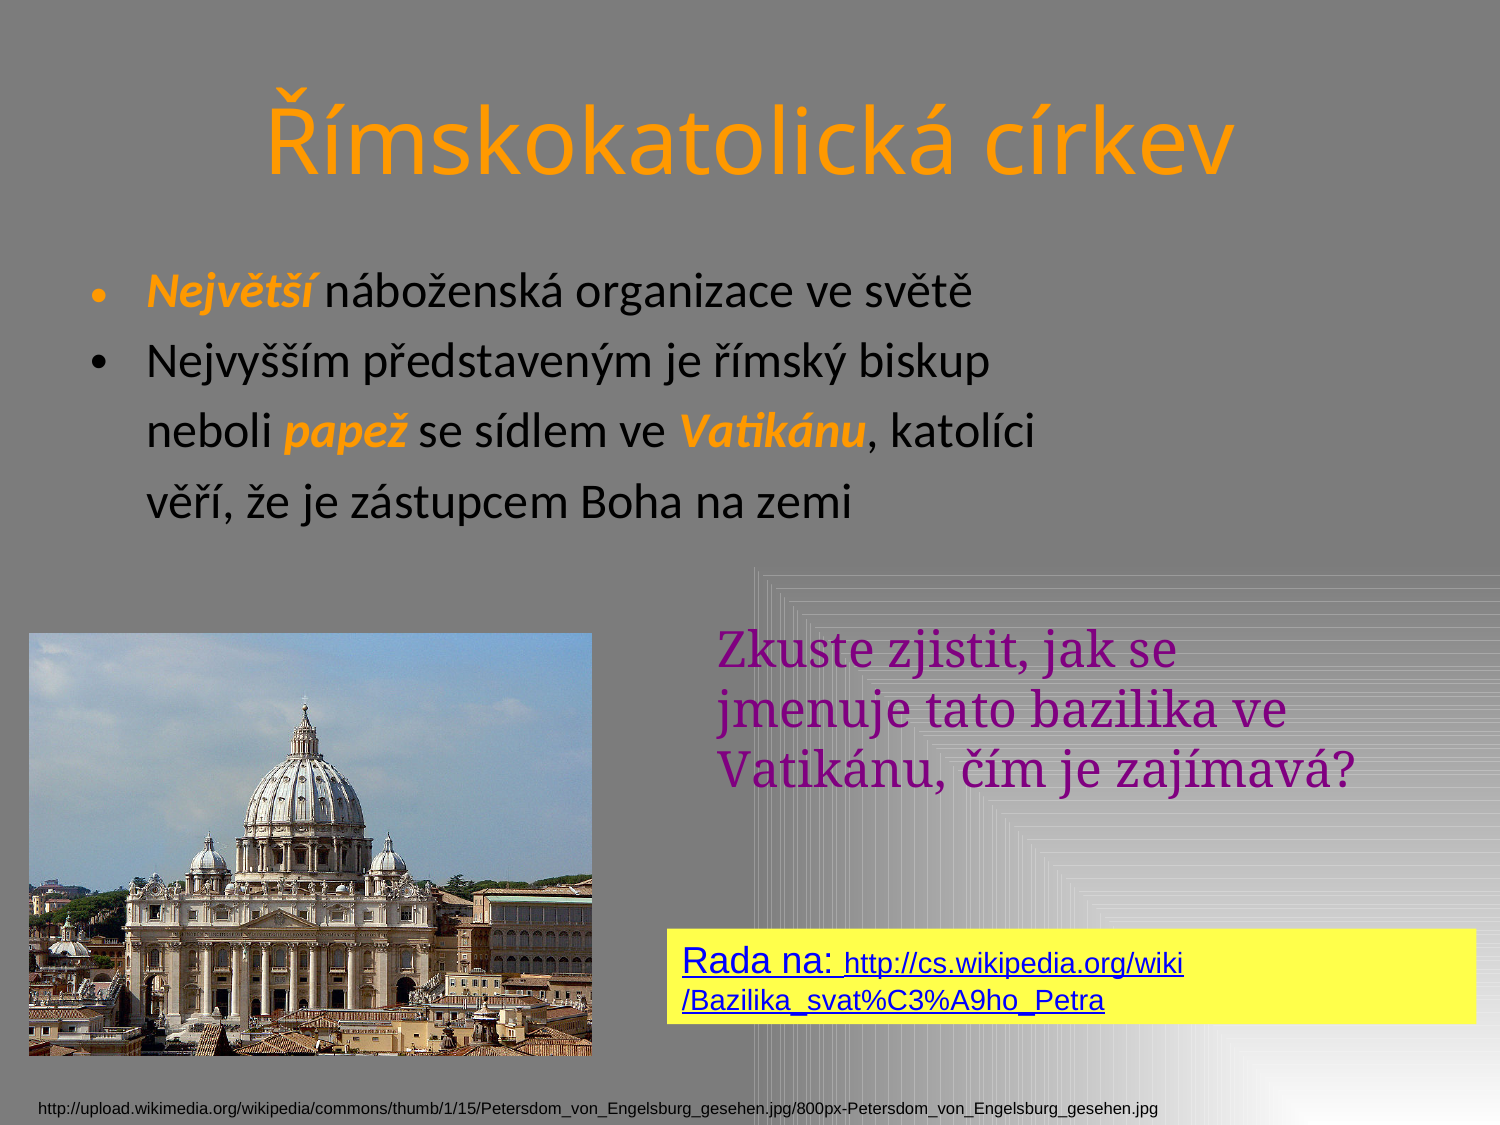

# Římskokatolická církev
Největší náboženská organizace ve světě
Nejvyšším představeným je římský biskup
 neboli papež se sídlem ve Vatikánu, katolíci
 věří, že je zástupcem Boha na zemi
Zkuste zjistit, jak se jmenuje tato bazilika ve Vatikánu, čím je zajímavá?
Rada na: http://cs.wikipedia.org/wiki/Bazilika_svat%C3%A9ho_Petra
http://upload.wikimedia.org/wikipedia/commons/thumb/1/15/Petersdom_von_Engelsburg_gesehen.jpg/800px-Petersdom_von_Engelsburg_gesehen.jpg